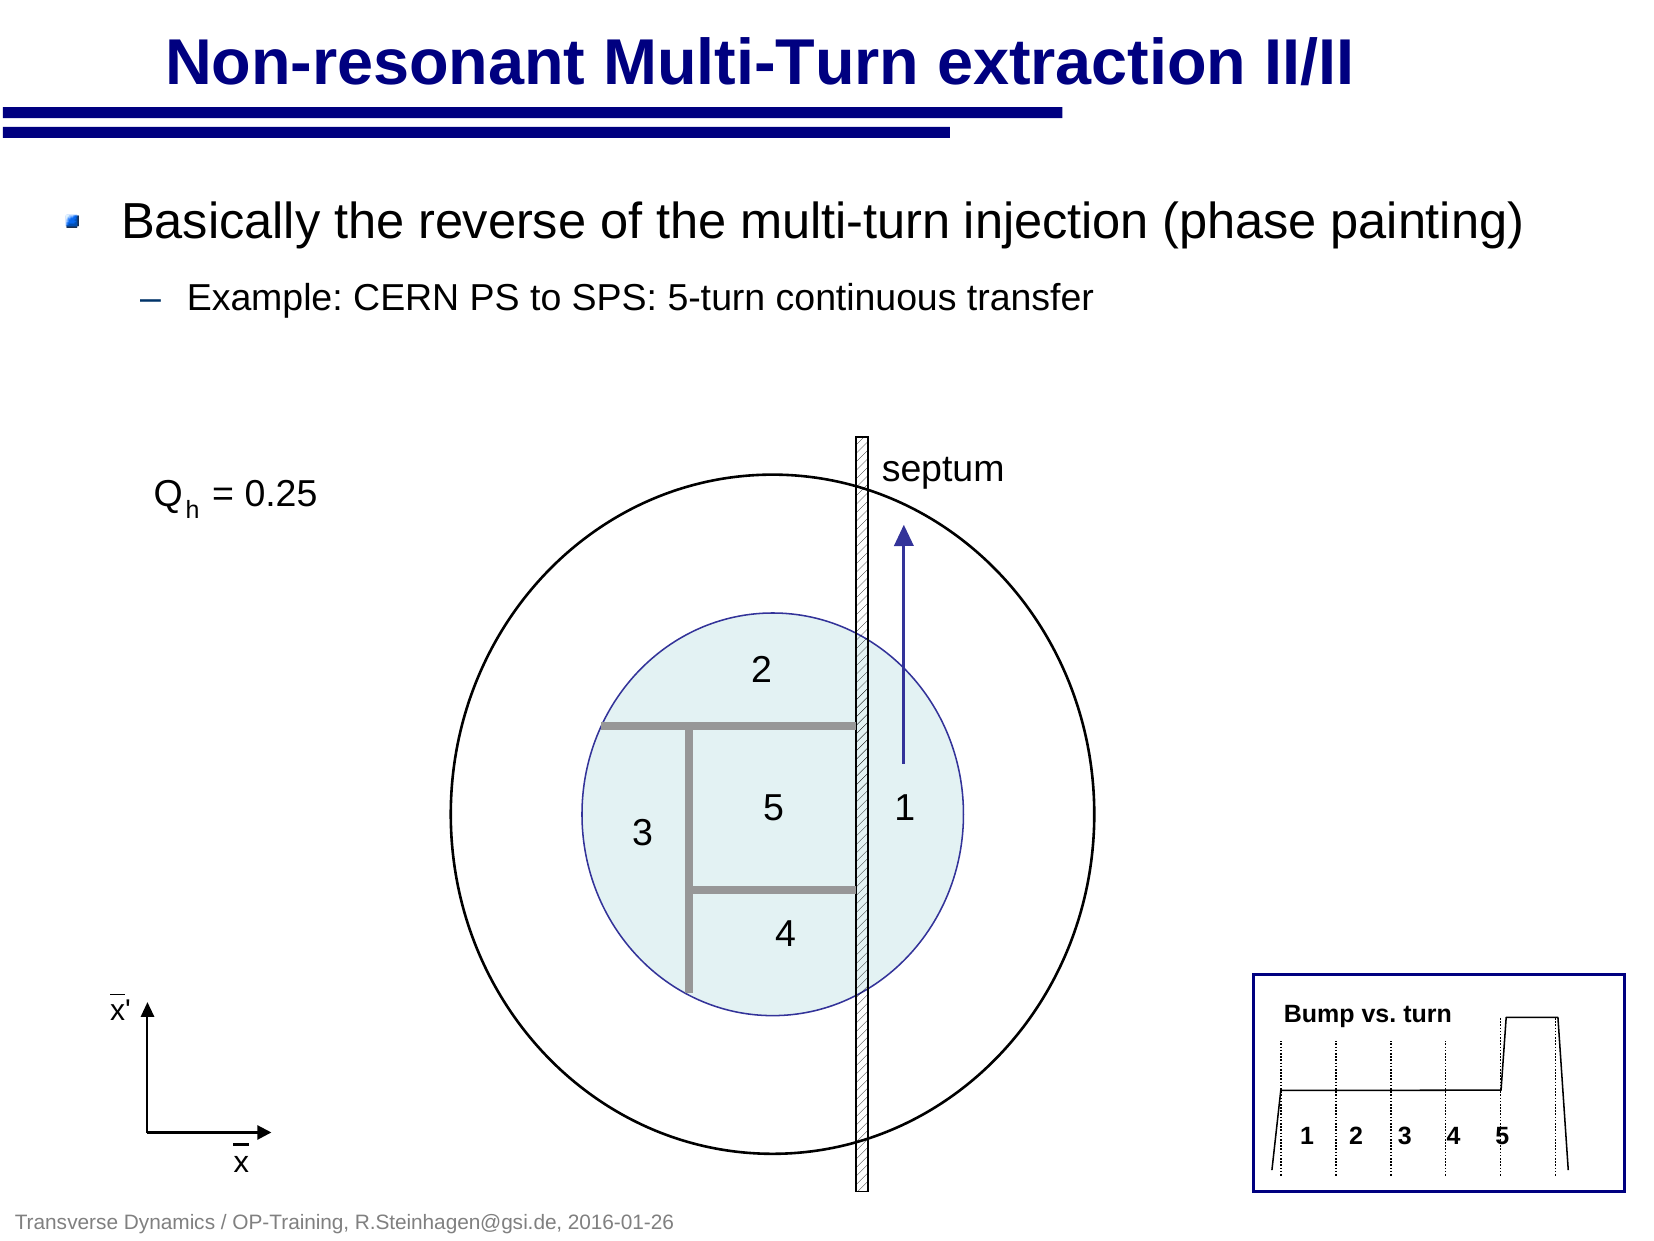

# Non-resonant Multi-Turn extraction II/II
Basically the reverse of the multi-turn injection (phase painting)
Example: CERN PS to SPS: 5-turn continuous transfer
septum
Q
= 0.25
h
2
5
1
3
4
x'
x
Bump vs. turn
1 2 3 4 5